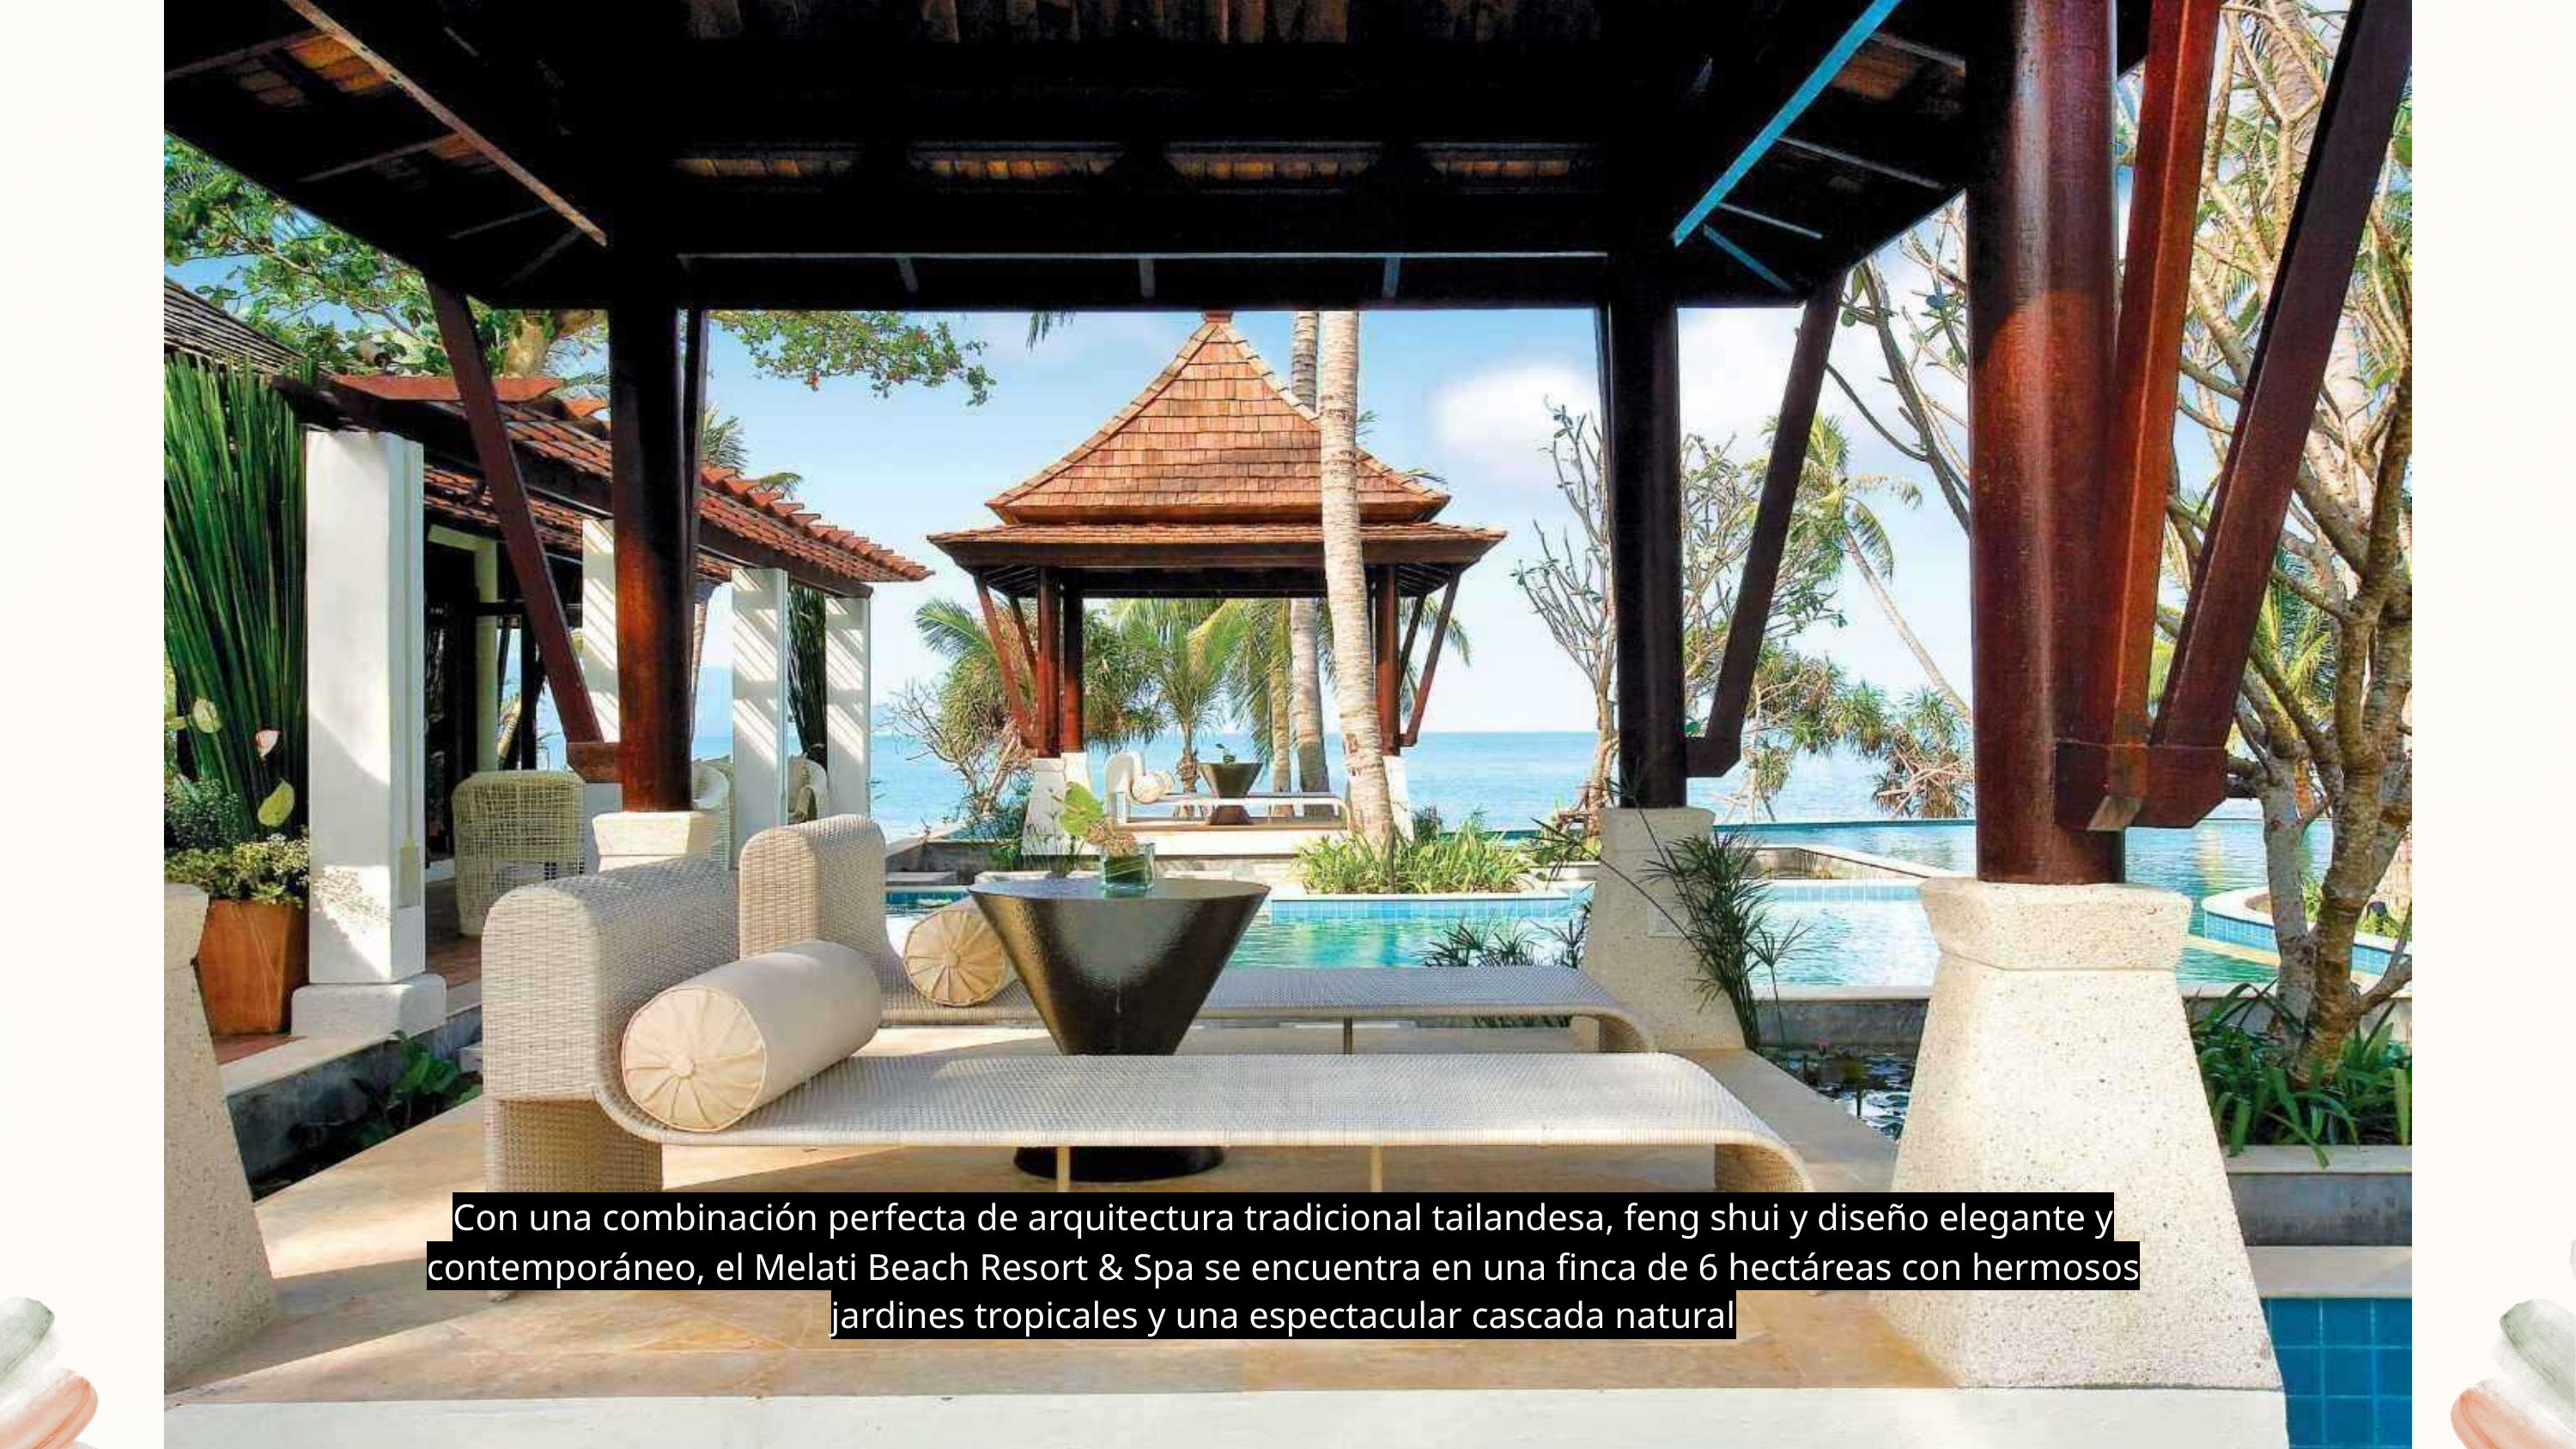

Con una combinación perfecta de arquitectura tradicional tailandesa, feng shui y diseño elegante y contemporáneo, el Melati Beach Resort & Spa se encuentra en una finca de 6 hectáreas con hermosos jardines tropicales y una espectacular cascada natural